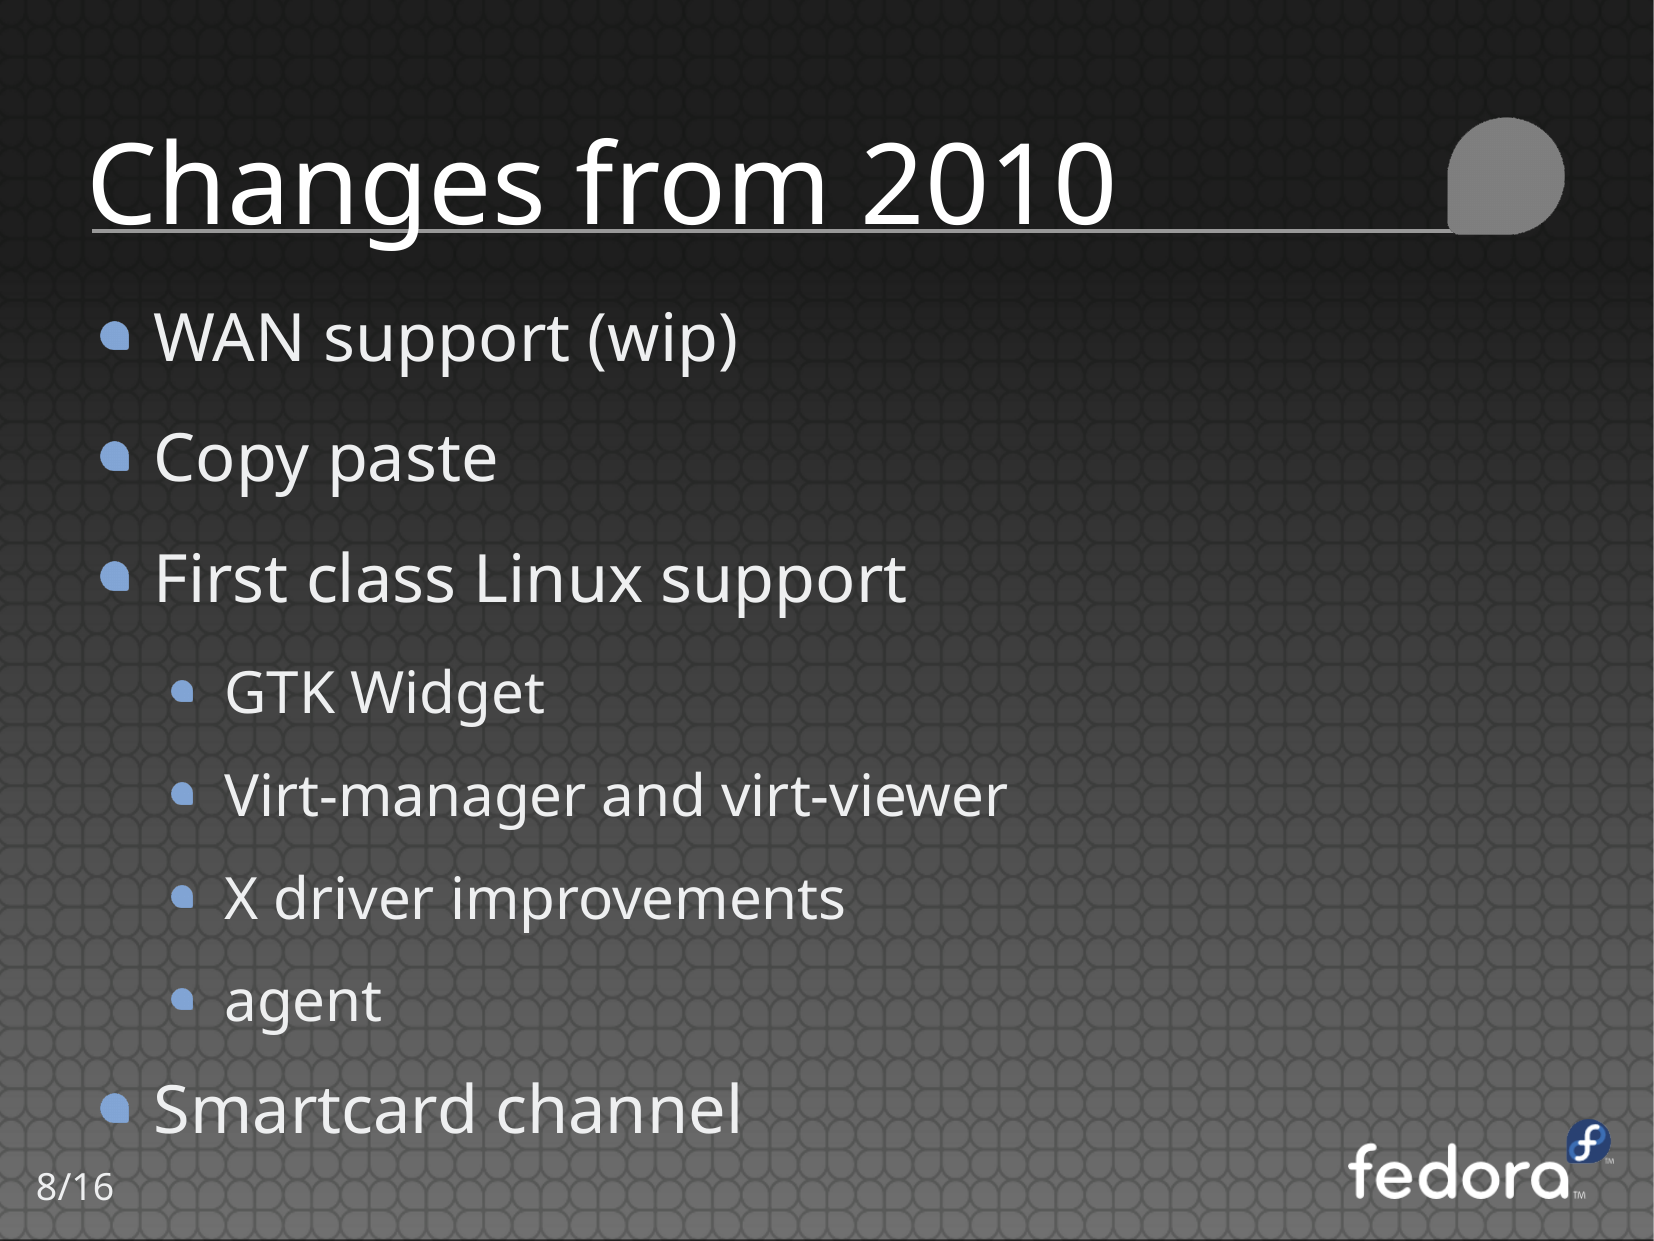

# Changes from 2010
WAN support (wip)
Copy paste
First class Linux support
GTK Widget
Virt-manager and virt-viewer
X driver improvements
agent
Smartcard channel